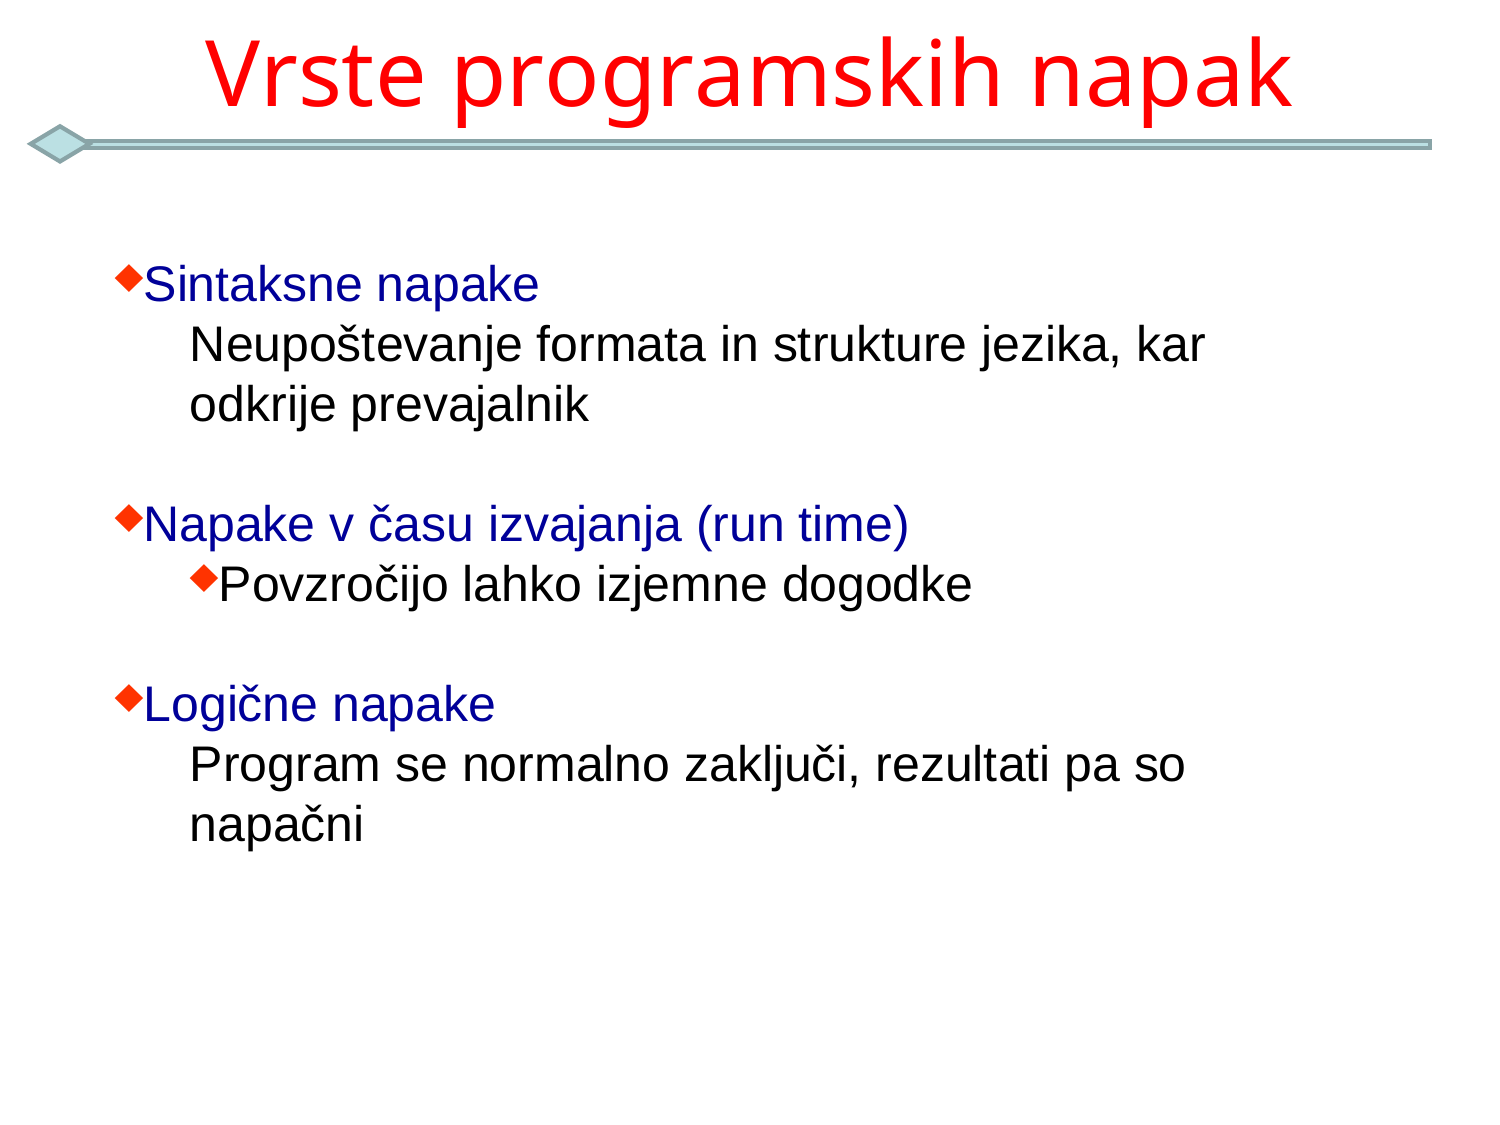

# Vrste programskih napak
Sintaksne napake
Neupoštevanje formata in strukture jezika, kar odkrije prevajalnik
Napake v času izvajanja (run time)
Povzročijo lahko izjemne dogodke
Logične napake
Program se normalno zaključi, rezultati pa so napačni